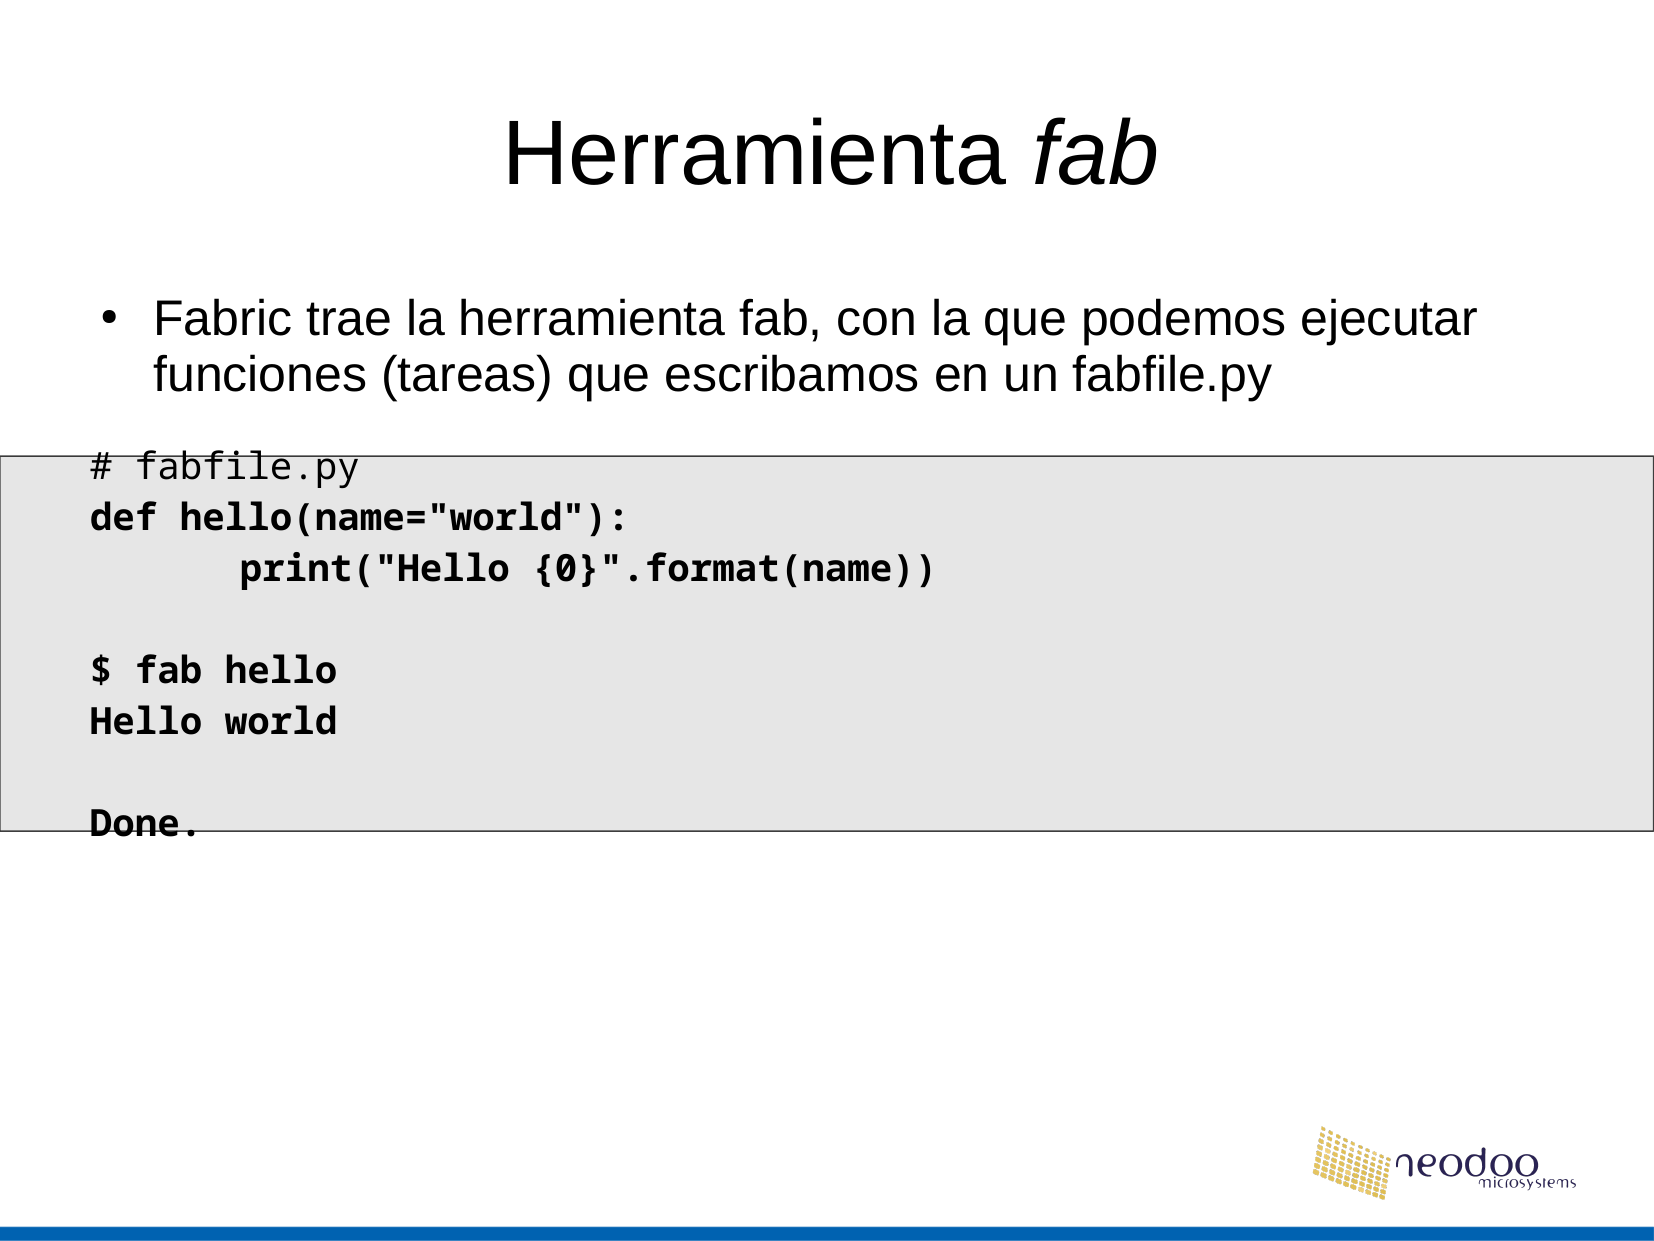

# Herramienta fab
Fabric trae la herramienta fab, con la que podemos ejecutar funciones (tareas) que escribamos en un fabfile.py
	# fabfile.py
	def hello(name="world"):
			print("Hello {0}".format(name))
	$ fab hello
	Hello world
	Done.